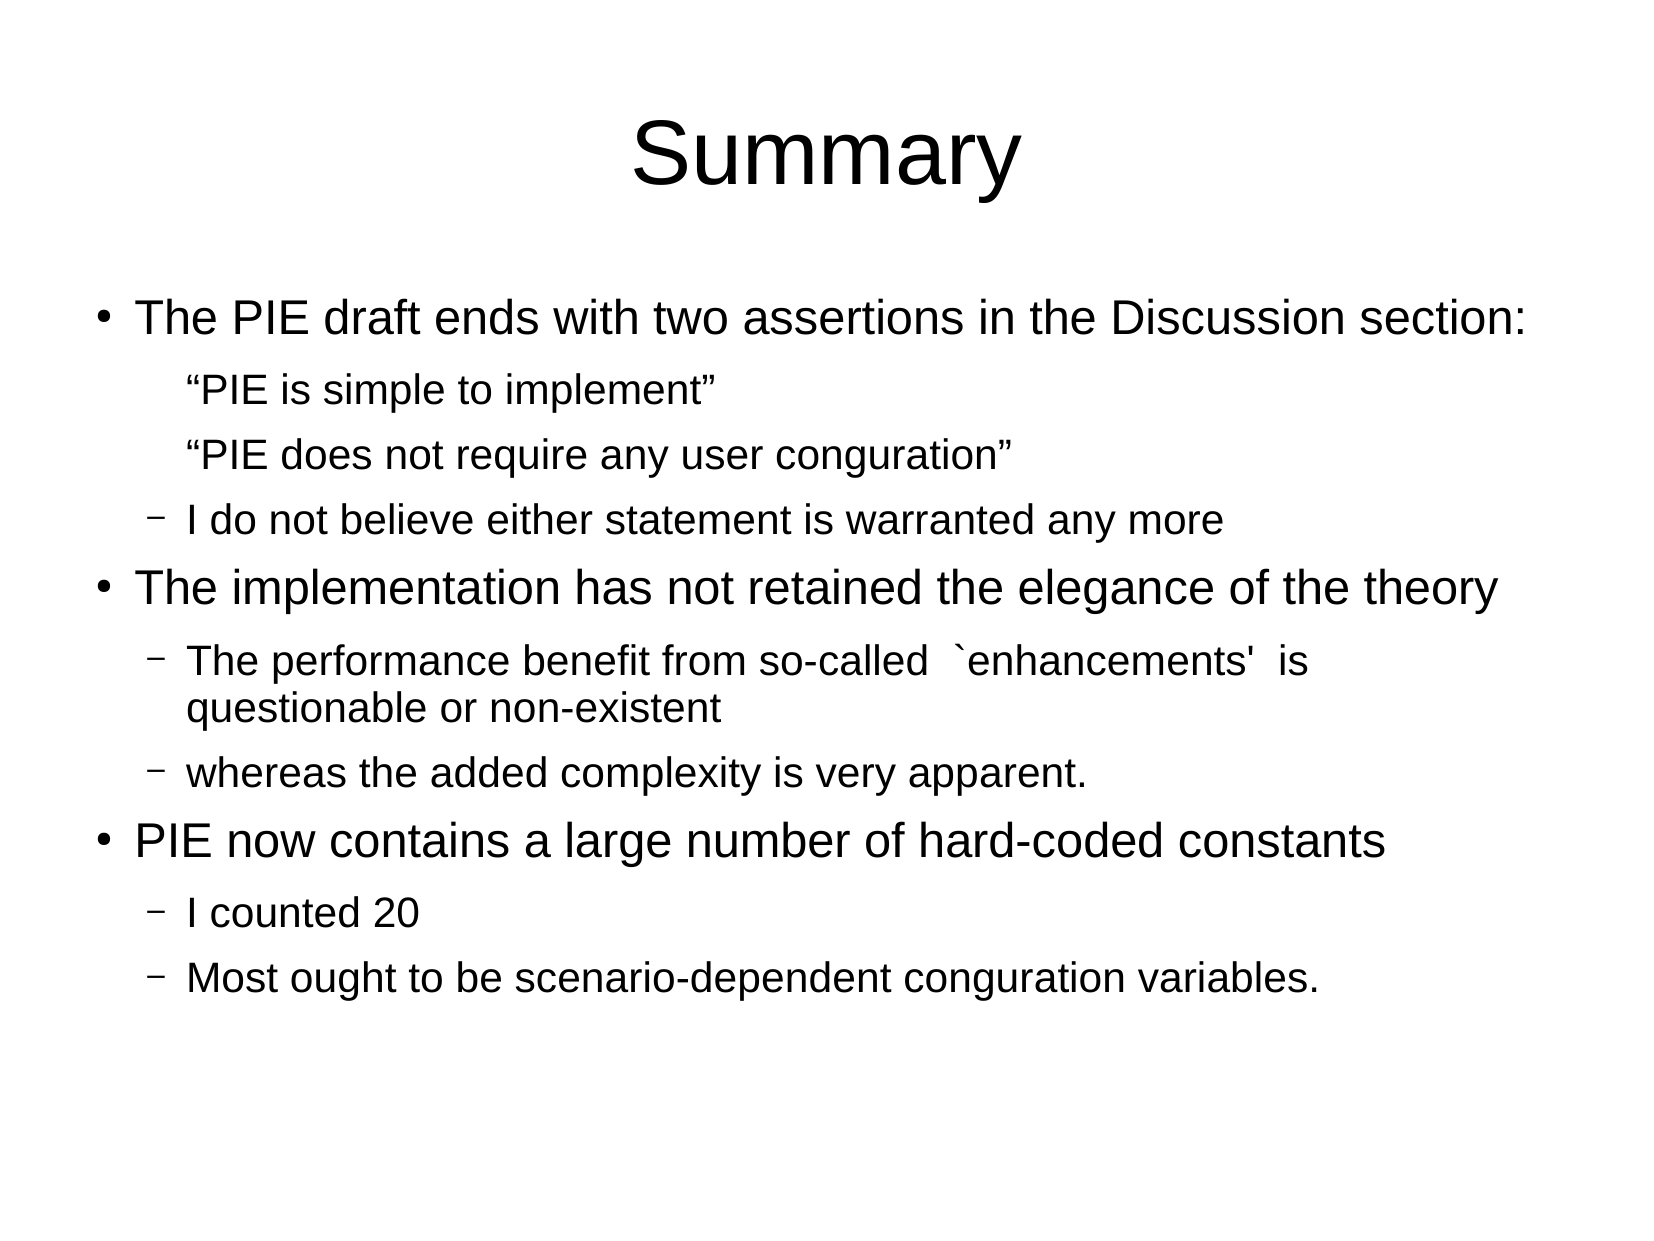

# Summary
The PIE draft ends with two assertions in the Discussion section:
“PIE is simple to implement”
“PIE does not require any user conguration”
I do not believe either statement is warranted any more
The implementation has not retained the elegance of the theory
The performance benefit from so-called `enhancements' is questionable or non-existent
whereas the added complexity is very apparent.
PIE now contains a large number of hard-coded constants
I counted 20
Most ought to be scenario-dependent conguration variables.